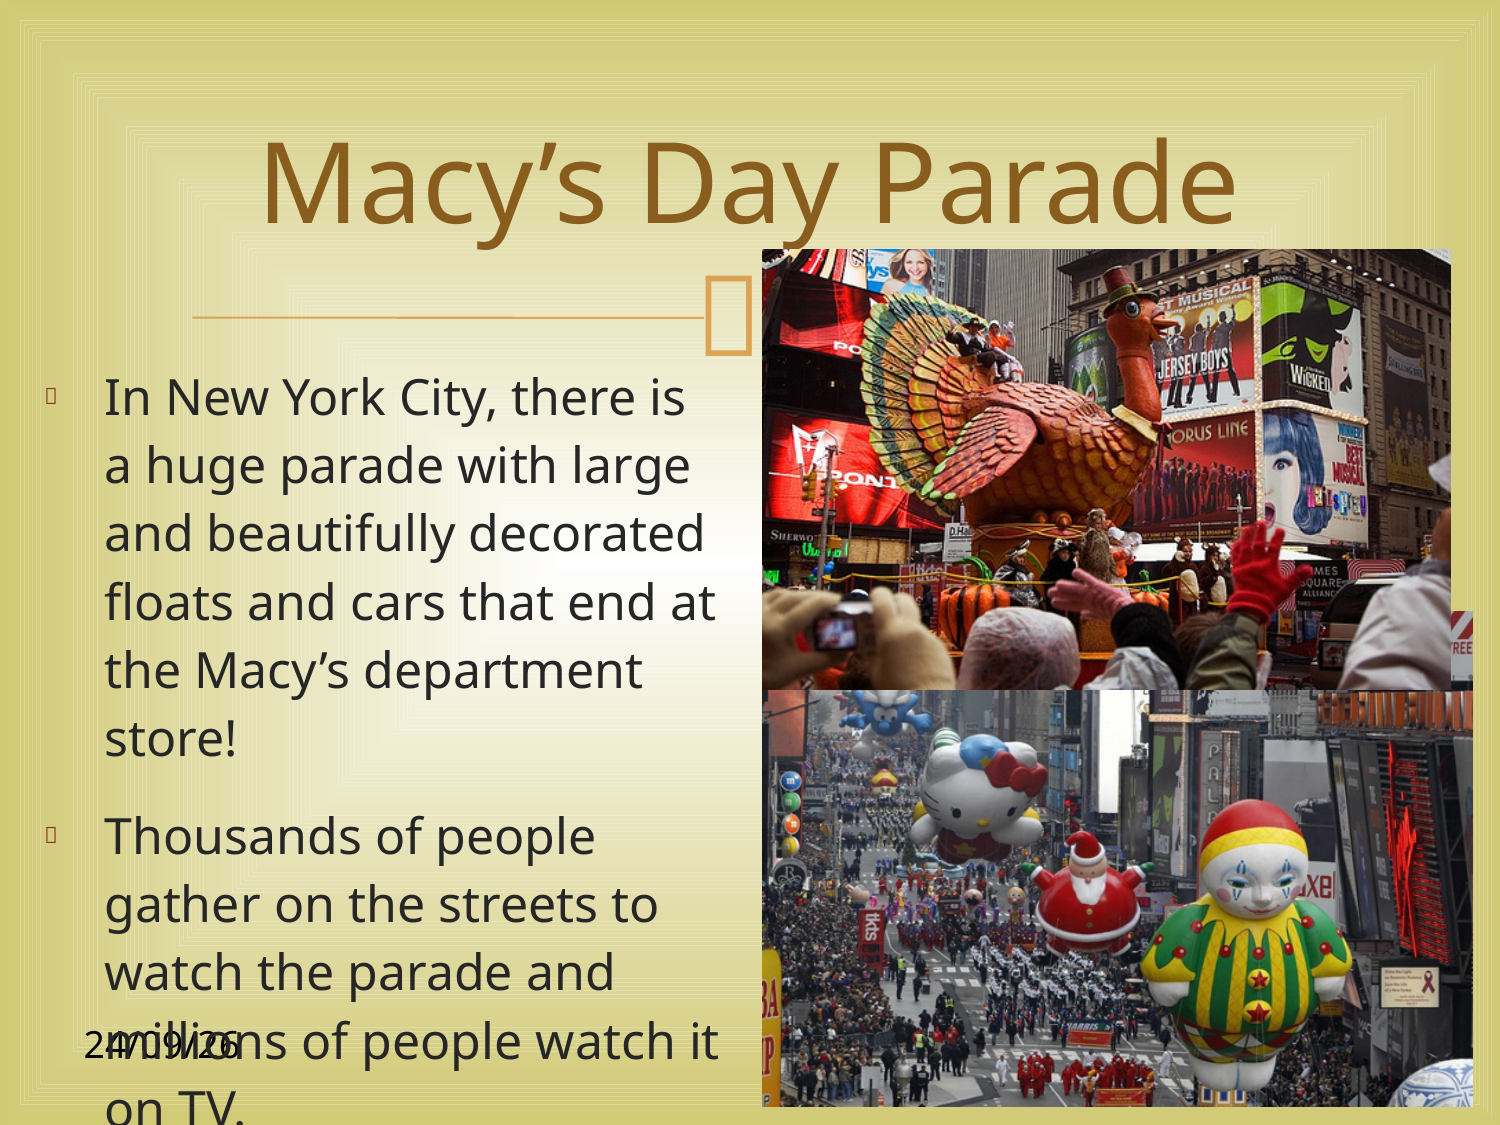

# Macy’s Day Parade
In New York City, there is a huge parade with large and beautifully decorated floats and cars that end at the Macy’s department store!
Thousands of people gather on the streets to watch the parade and millions of people watch it on TV.